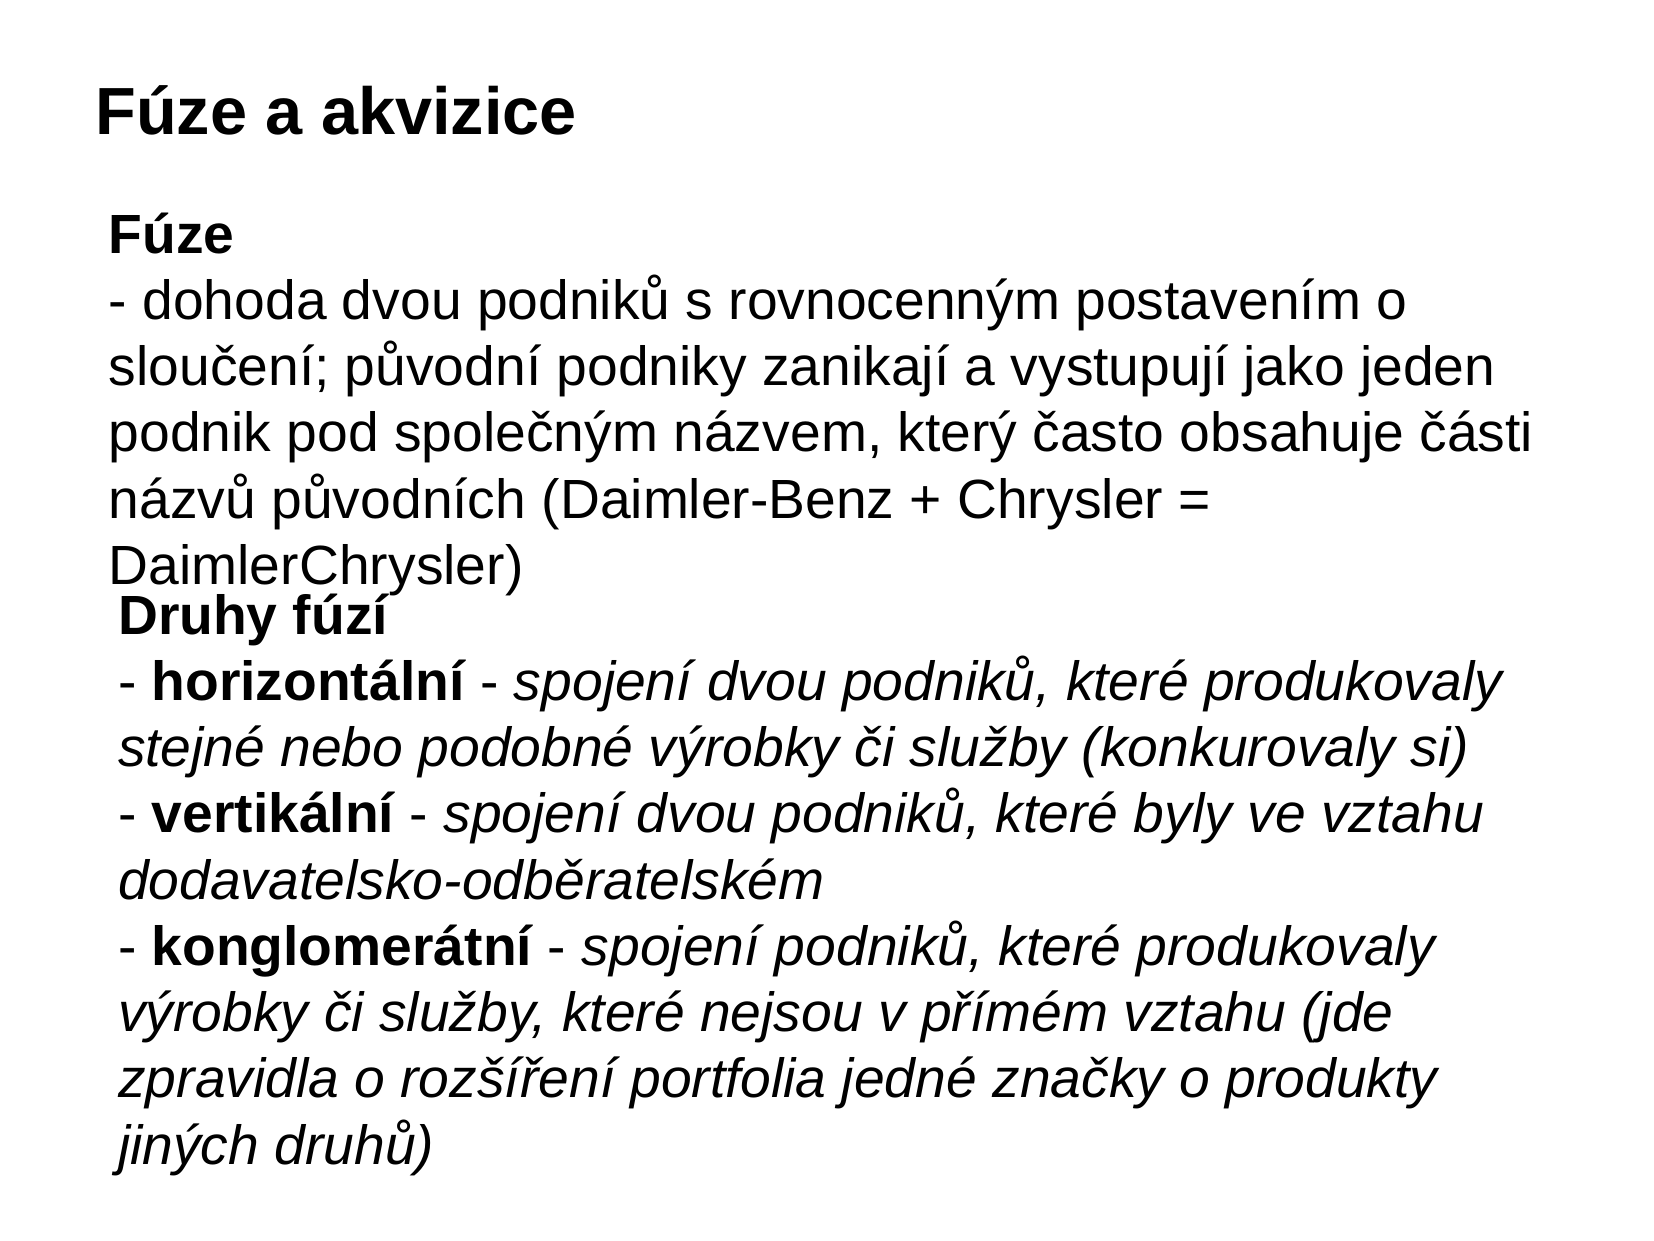

Fúze a akvizice
Fúze
- dohoda dvou podniků s rovnocenným postavením o sloučení; původní podniky zanikají a vystupují jako jeden podnik pod společným názvem, který často obsahuje části názvů původních (Daimler-Benz + Chrysler = DaimlerChrysler)
Druhy fúzí
- horizontální - spojení dvou podniků, které produkovaly stejné nebo podobné výrobky či služby (konkurovaly si)
- vertikální - spojení dvou podniků, které byly ve vztahu dodavatelsko-odběratelském
- konglomerátní - spojení podniků, které produkovaly výrobky či služby, které nejsou v přímém vztahu (jde zpravidla o rozšíření portfolia jedné značky o produkty jiných druhů)